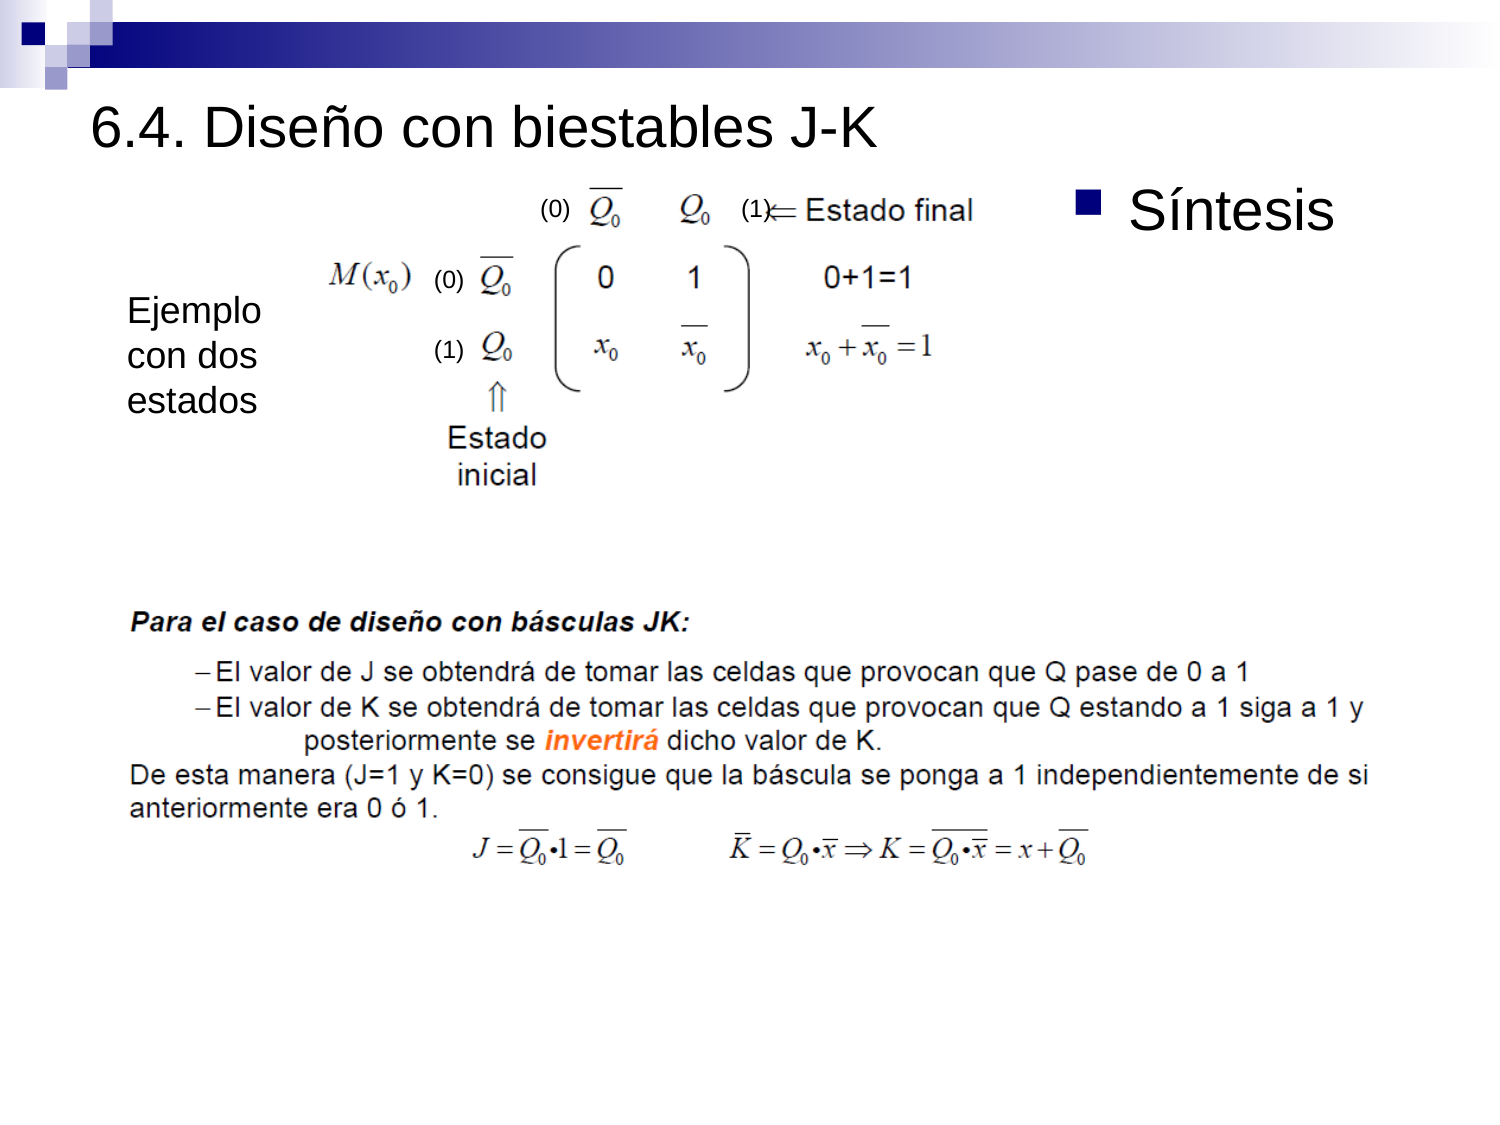

# 6.4. Diseño con biestables J-K
Síntesis
(0)
(1)
(0)
Ejemplo con dos estados
(1)